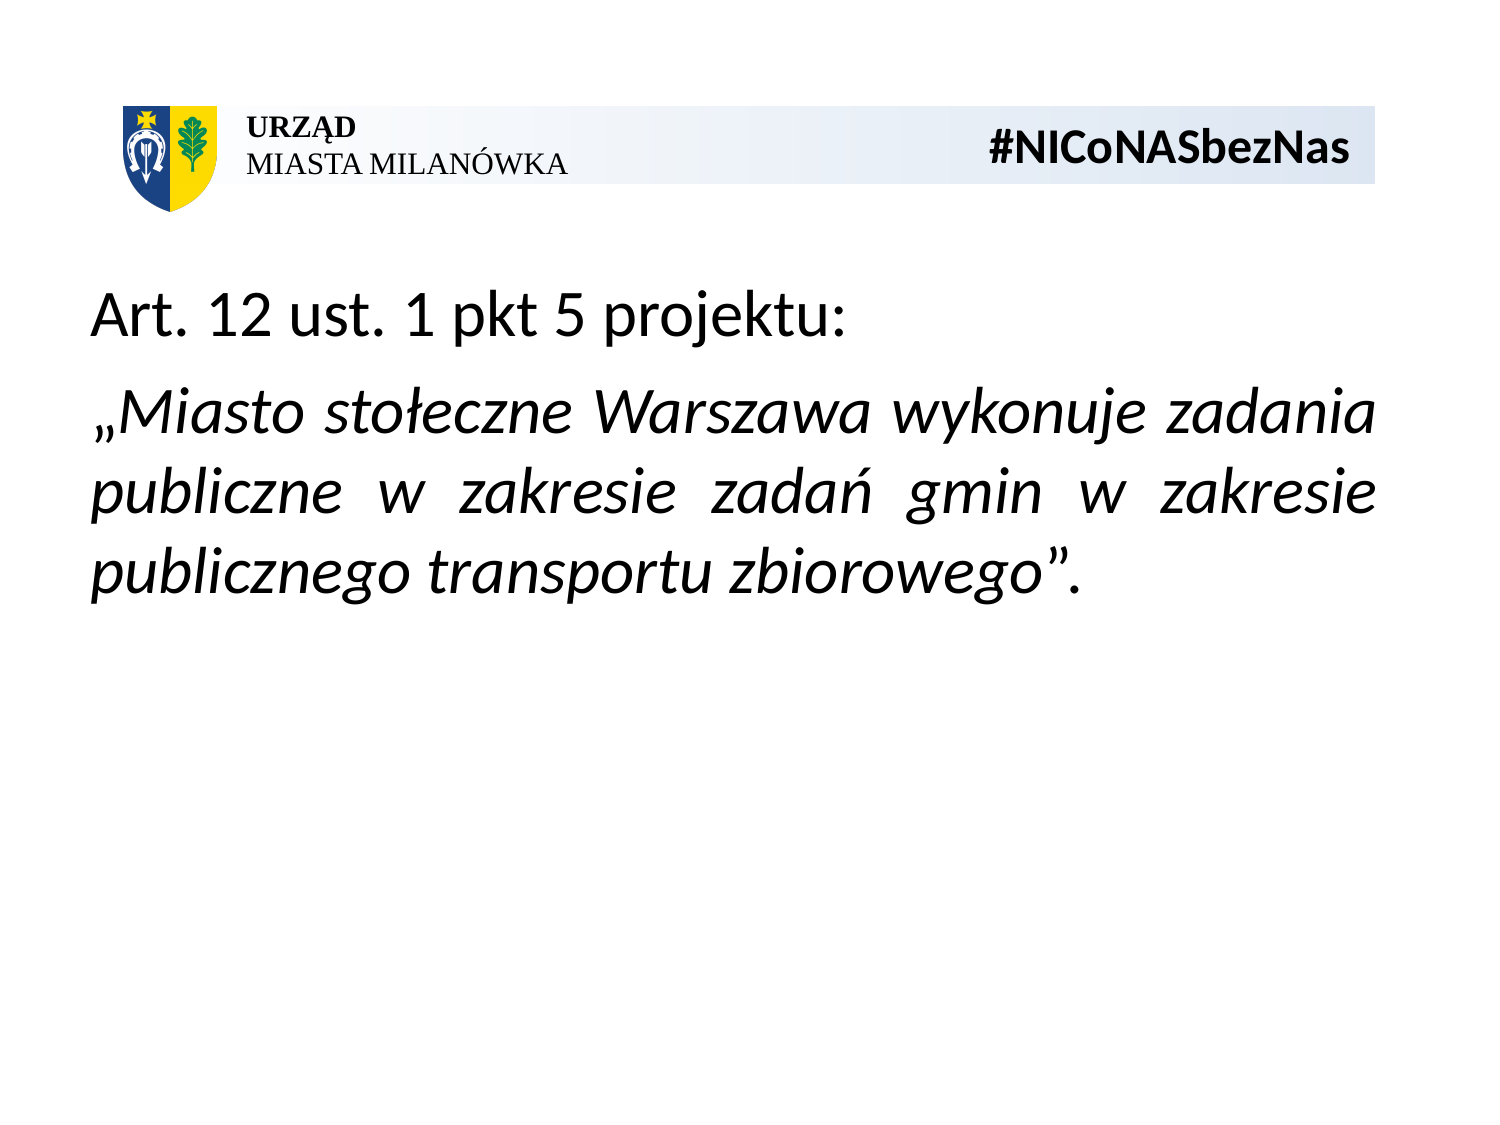

Urząd
Miasta Milanówka
#NICoNASbezNas
# Art. 12 ust. 1 pkt 5 projektu:
„Miasto stołeczne Warszawa wykonuje zadania publiczne w zakresie zadań gmin w zakresie publicznego transportu zbiorowego”.